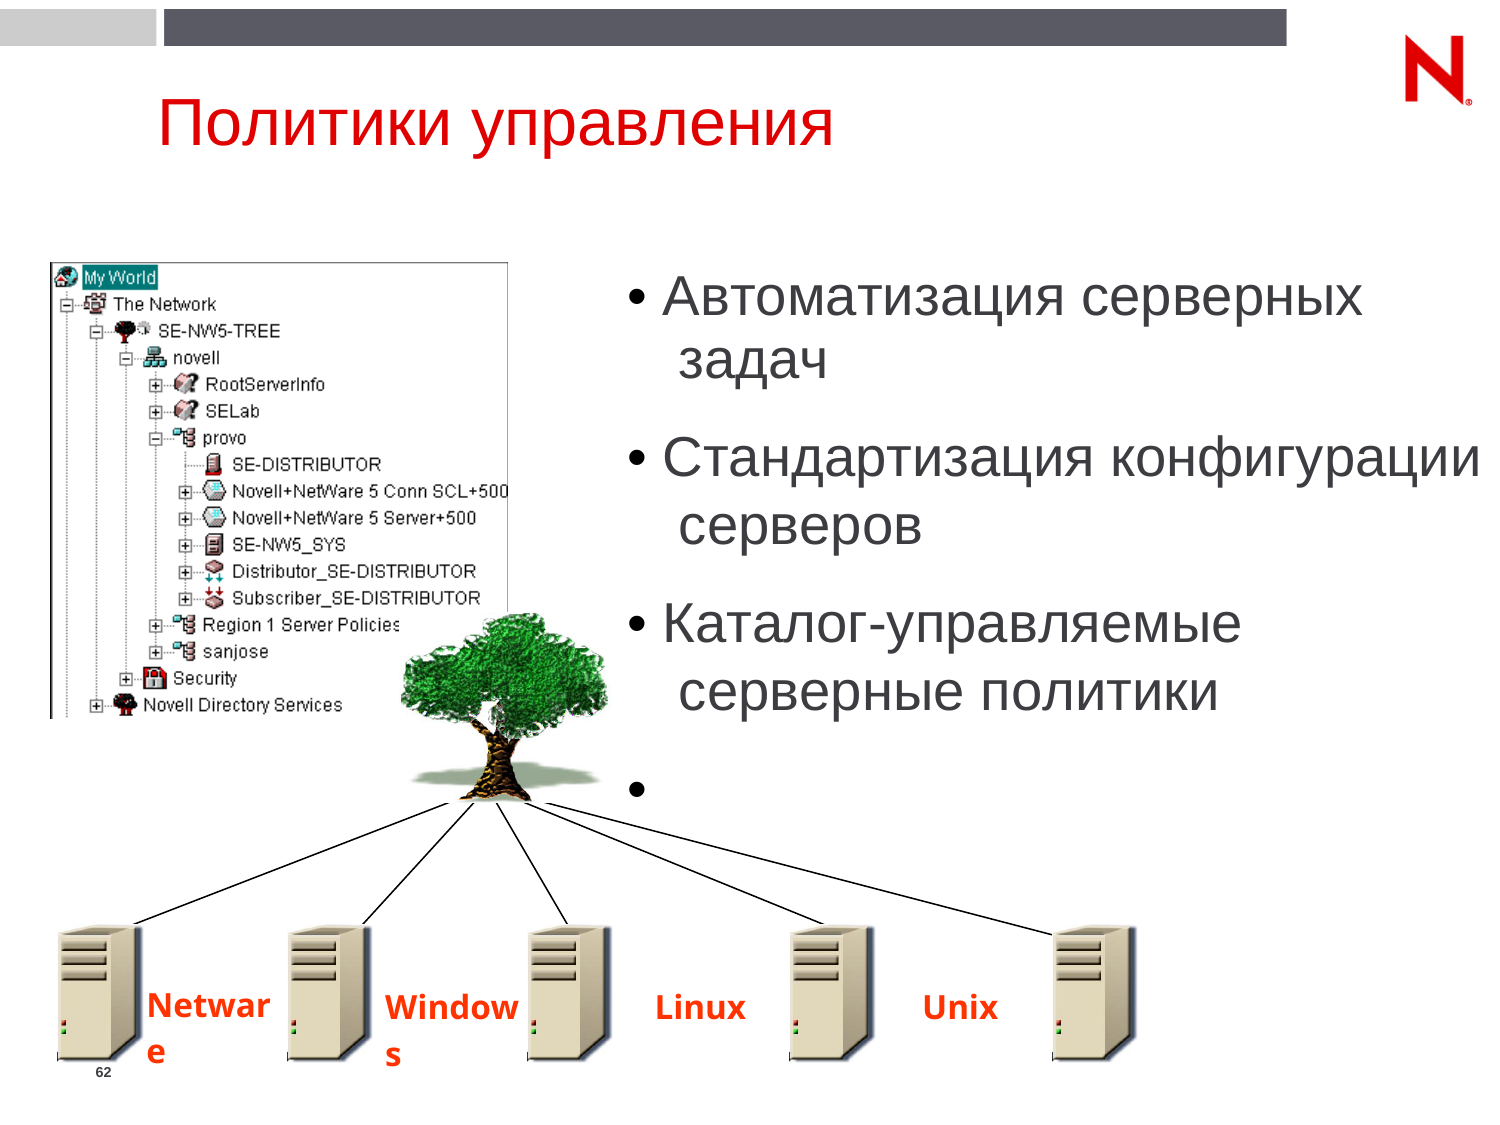

Политики управления
 Автоматизация серверных
 задач
 Стандартизация конфигурации
 серверов
 Каталог-управляемые
 серверные политики
Netware
Windows
Linux
Unix